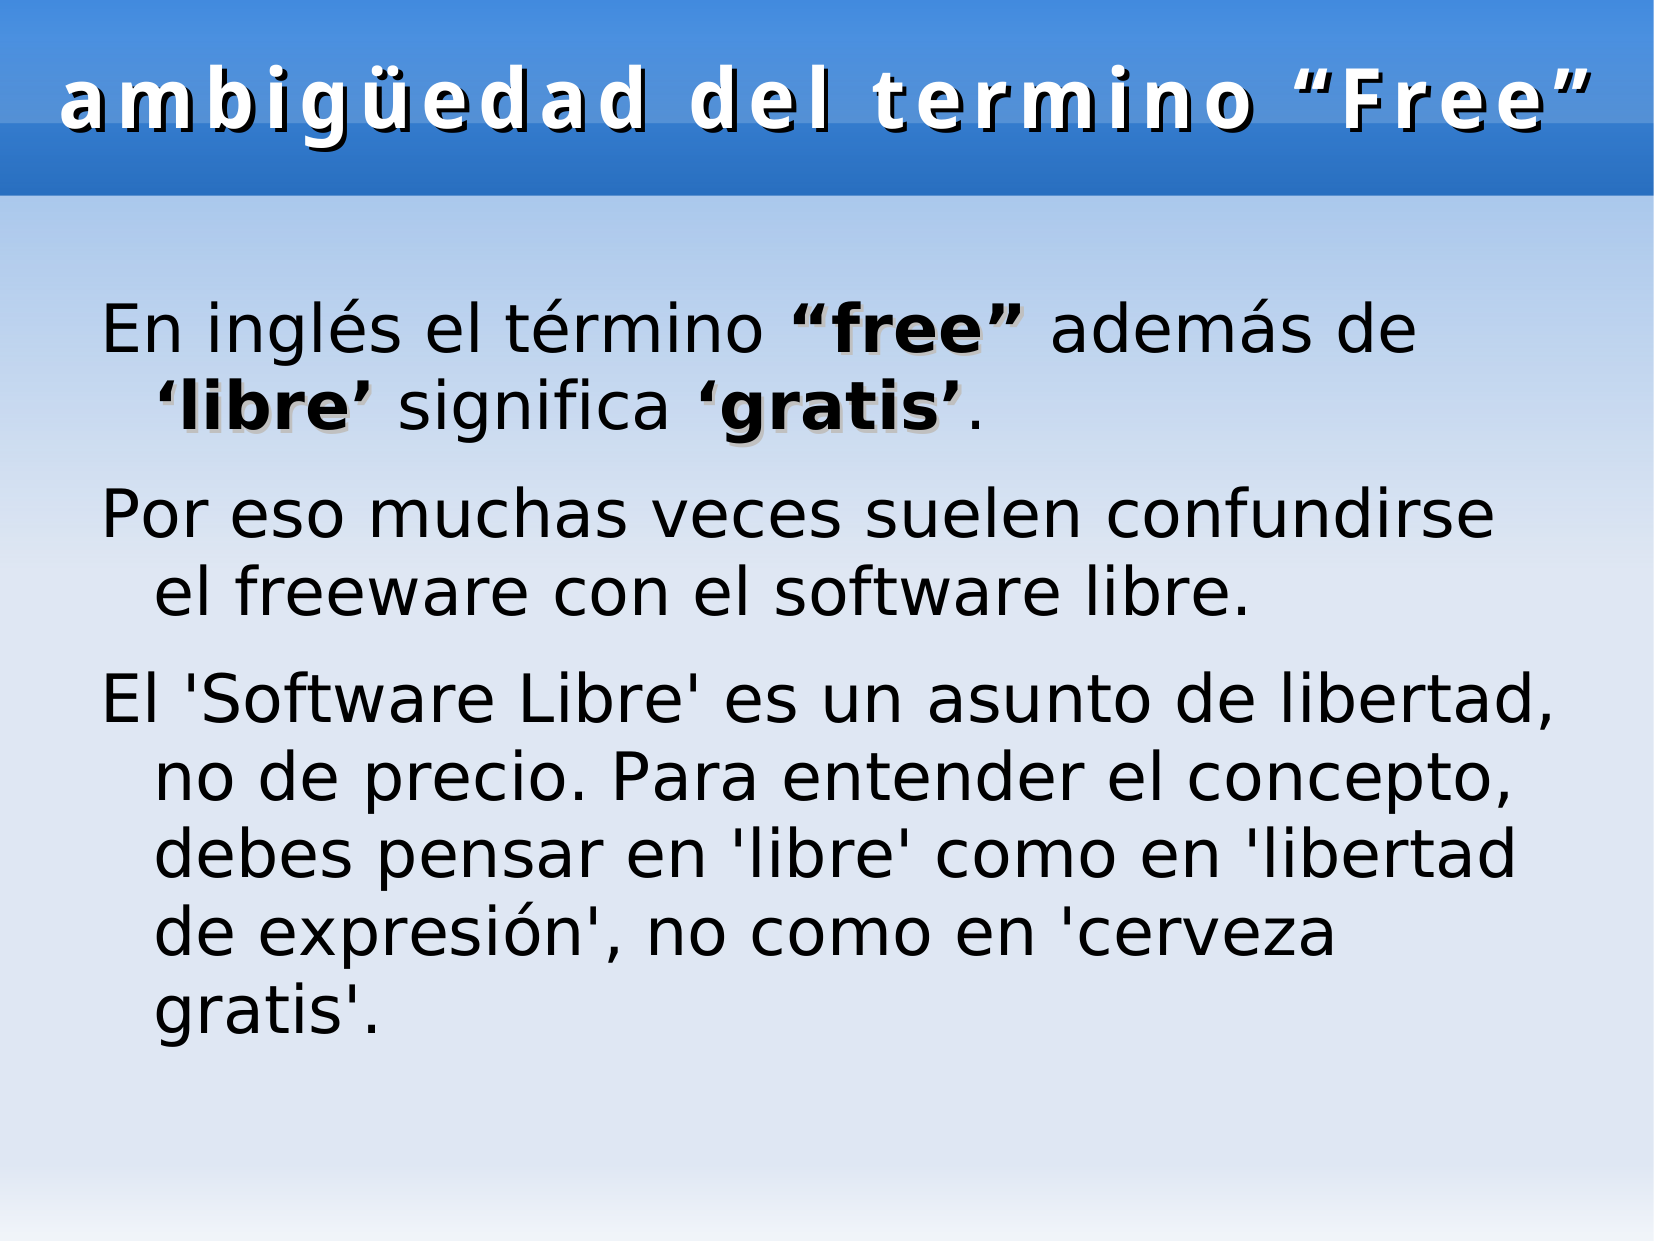

# ambigüedad del termino “Free”
En inglés el término “free” además de ‘libre’ significa ‘gratis’.
Por eso muchas veces suelen confundirse el freeware con el software libre.
El 'Software Libre' es un asunto de libertad, no de precio. Para entender el concepto, debes pensar en 'libre' como en 'libertad de expresión', no como en 'cerveza gratis'.